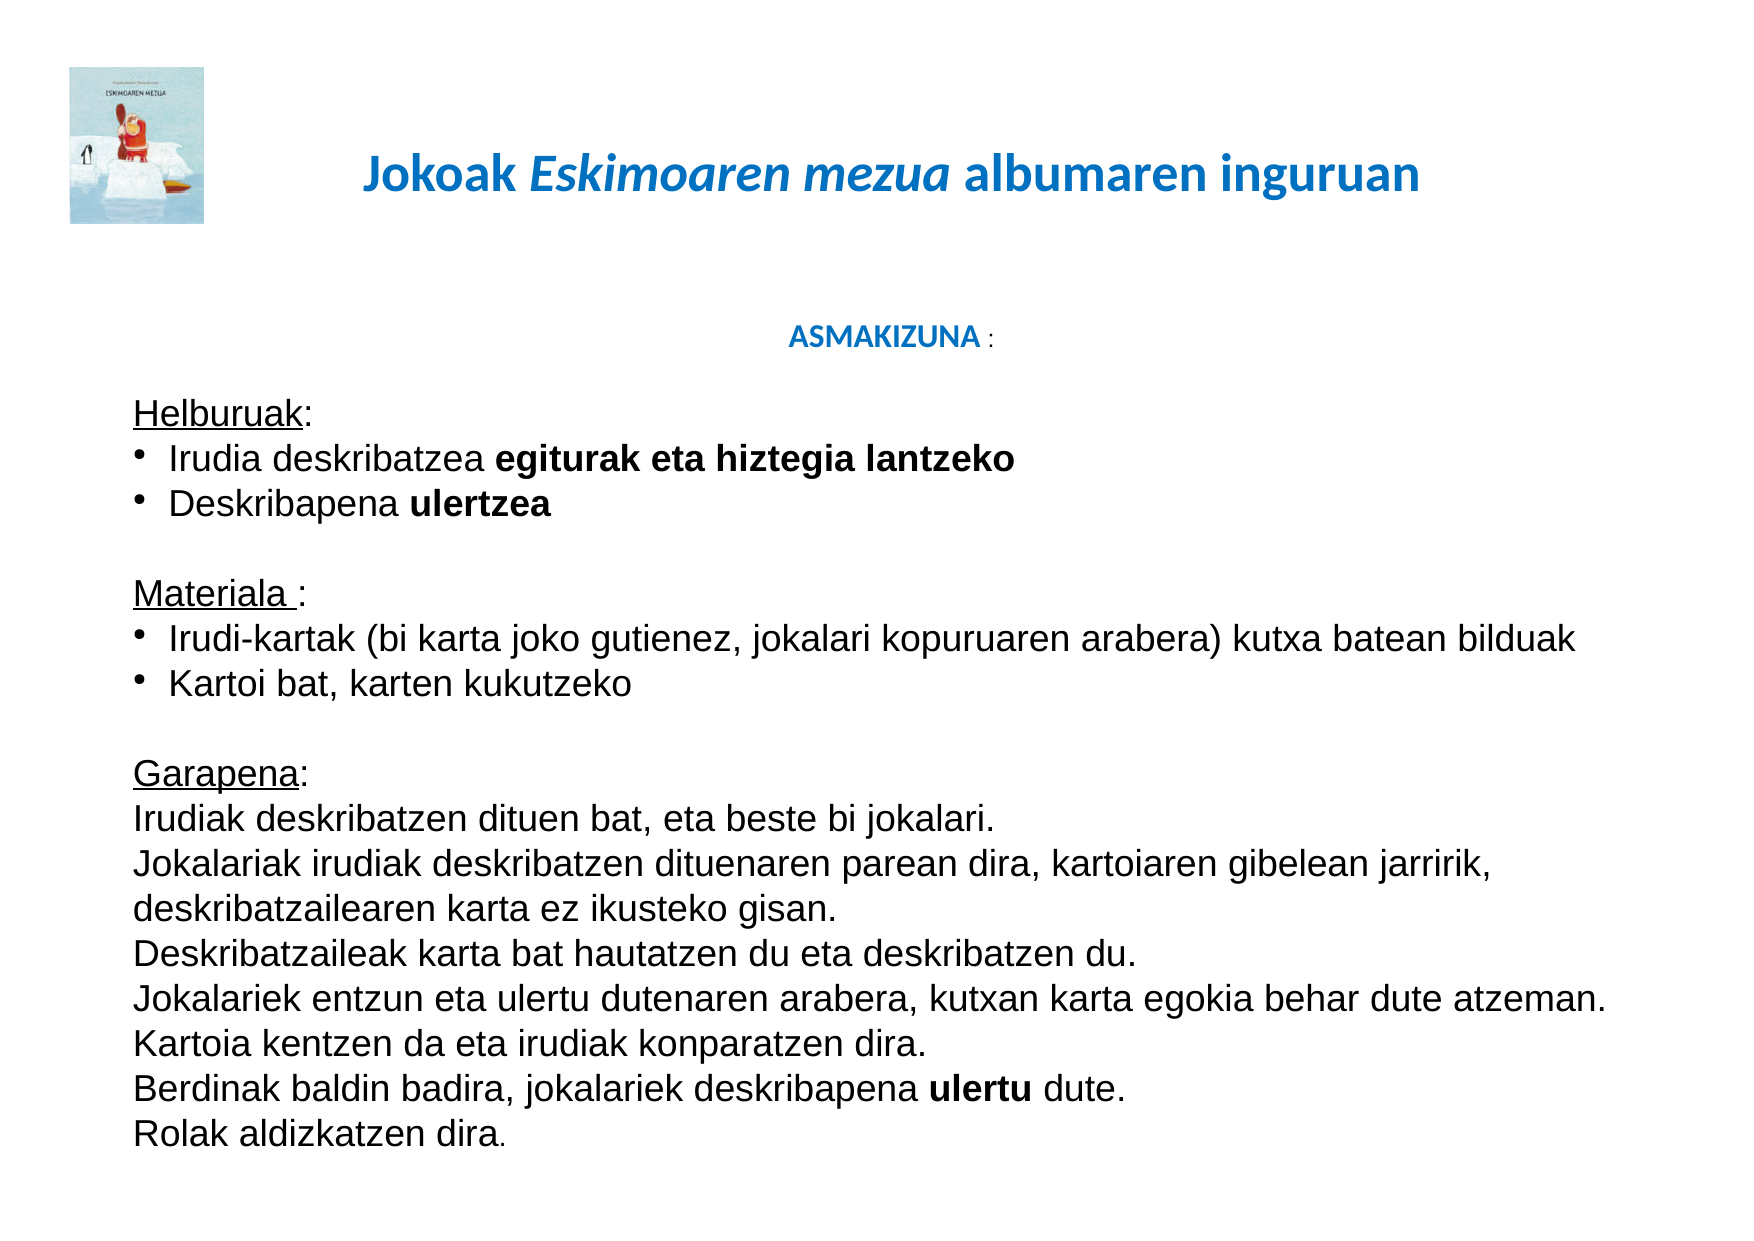

Jokoak Eskimoaren mezua albumaren inguruan
ASMAKIZUNA :
Helburuak:
Irudia deskribatzea egiturak eta hiztegia lantzeko
Deskribapena ulertzea
Materiala :
Irudi-kartak (bi karta joko gutienez, jokalari kopuruaren arabera) kutxa batean bilduak
Kartoi bat, karten kukutzeko
Garapena:
Irudiak deskribatzen dituen bat, eta beste bi jokalari.
Jokalariak irudiak deskribatzen dituenaren parean dira, kartoiaren gibelean jarririk, deskribatzailearen karta ez ikusteko gisan.
Deskribatzaileak karta bat hautatzen du eta deskribatzen du.
Jokalariek entzun eta ulertu dutenaren arabera, kutxan karta egokia behar dute atzeman.
Kartoia kentzen da eta irudiak konparatzen dira.
Berdinak baldin badira, jokalariek deskribapena ulertu dute.
Rolak aldizkatzen dira.